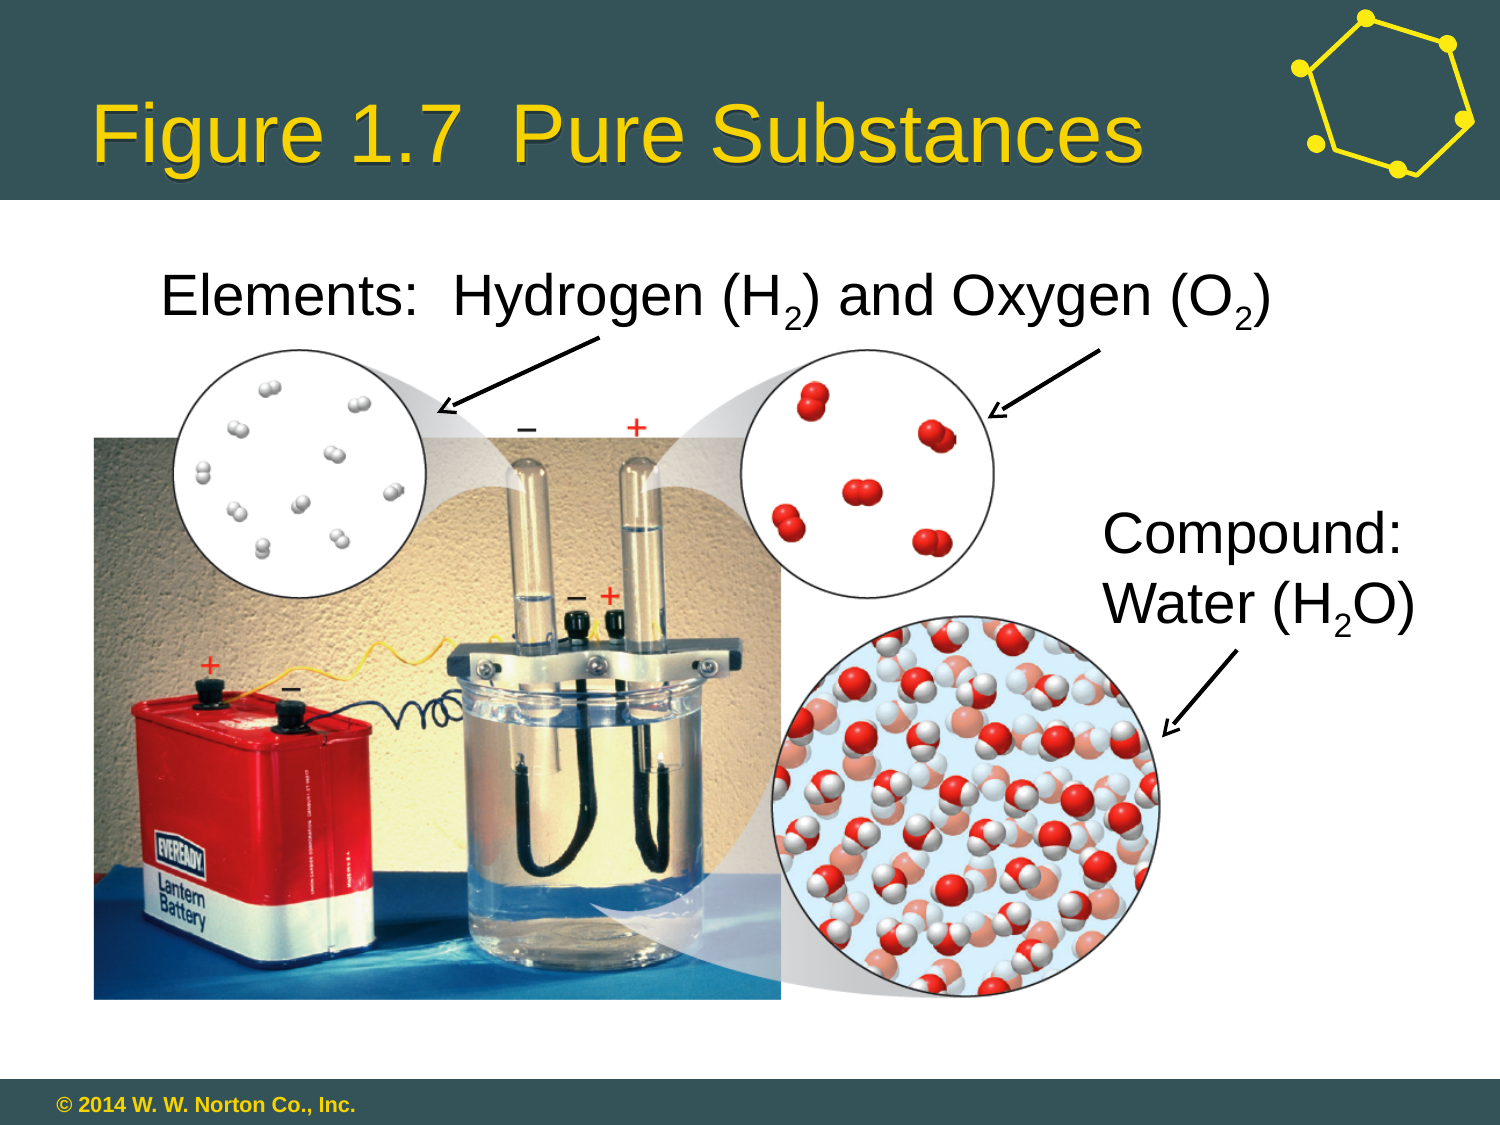

# Figure 1.7 Pure Substances
Elements: Hydrogen (H2) and Oxygen (O2)
Compound:Water (H2O)